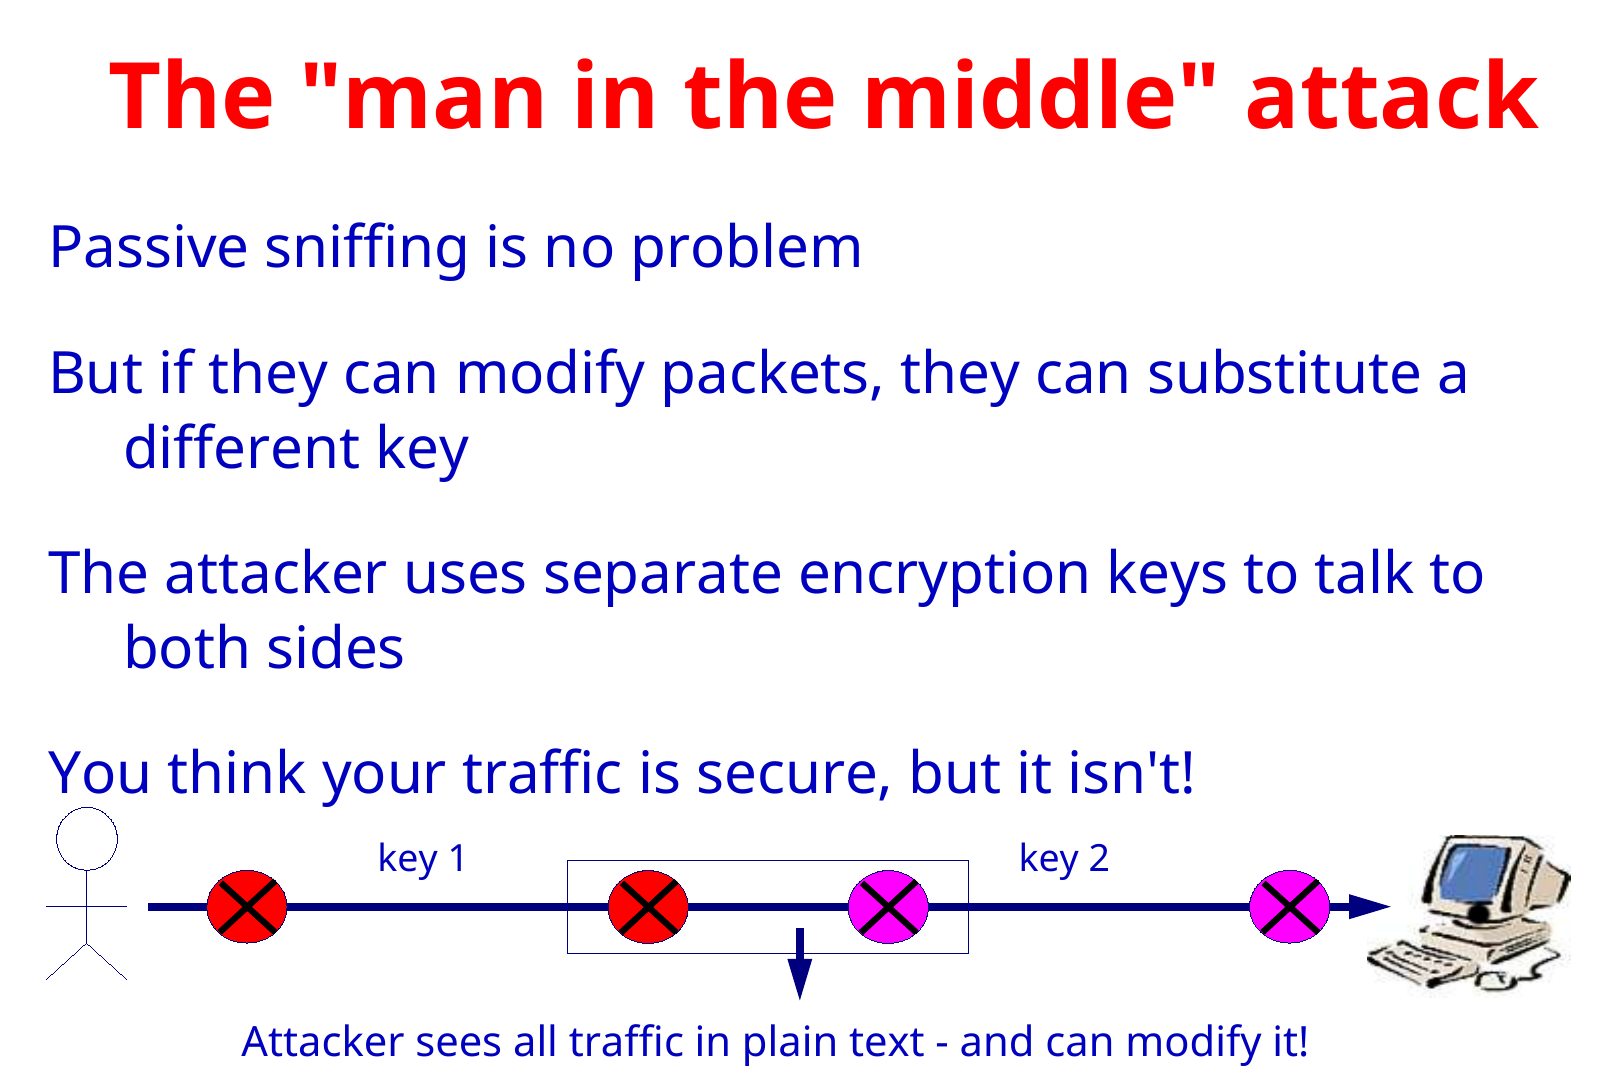

# The "man in the middle" attack
Passive sniffing is no problem
But if they can modify packets, they can substitute a different key
The attacker uses separate encryption keys to talk to both sides
You think your traffic is secure, but it isn't!
key 1
key 2
Attacker sees all traffic in plain text - and can modify it!